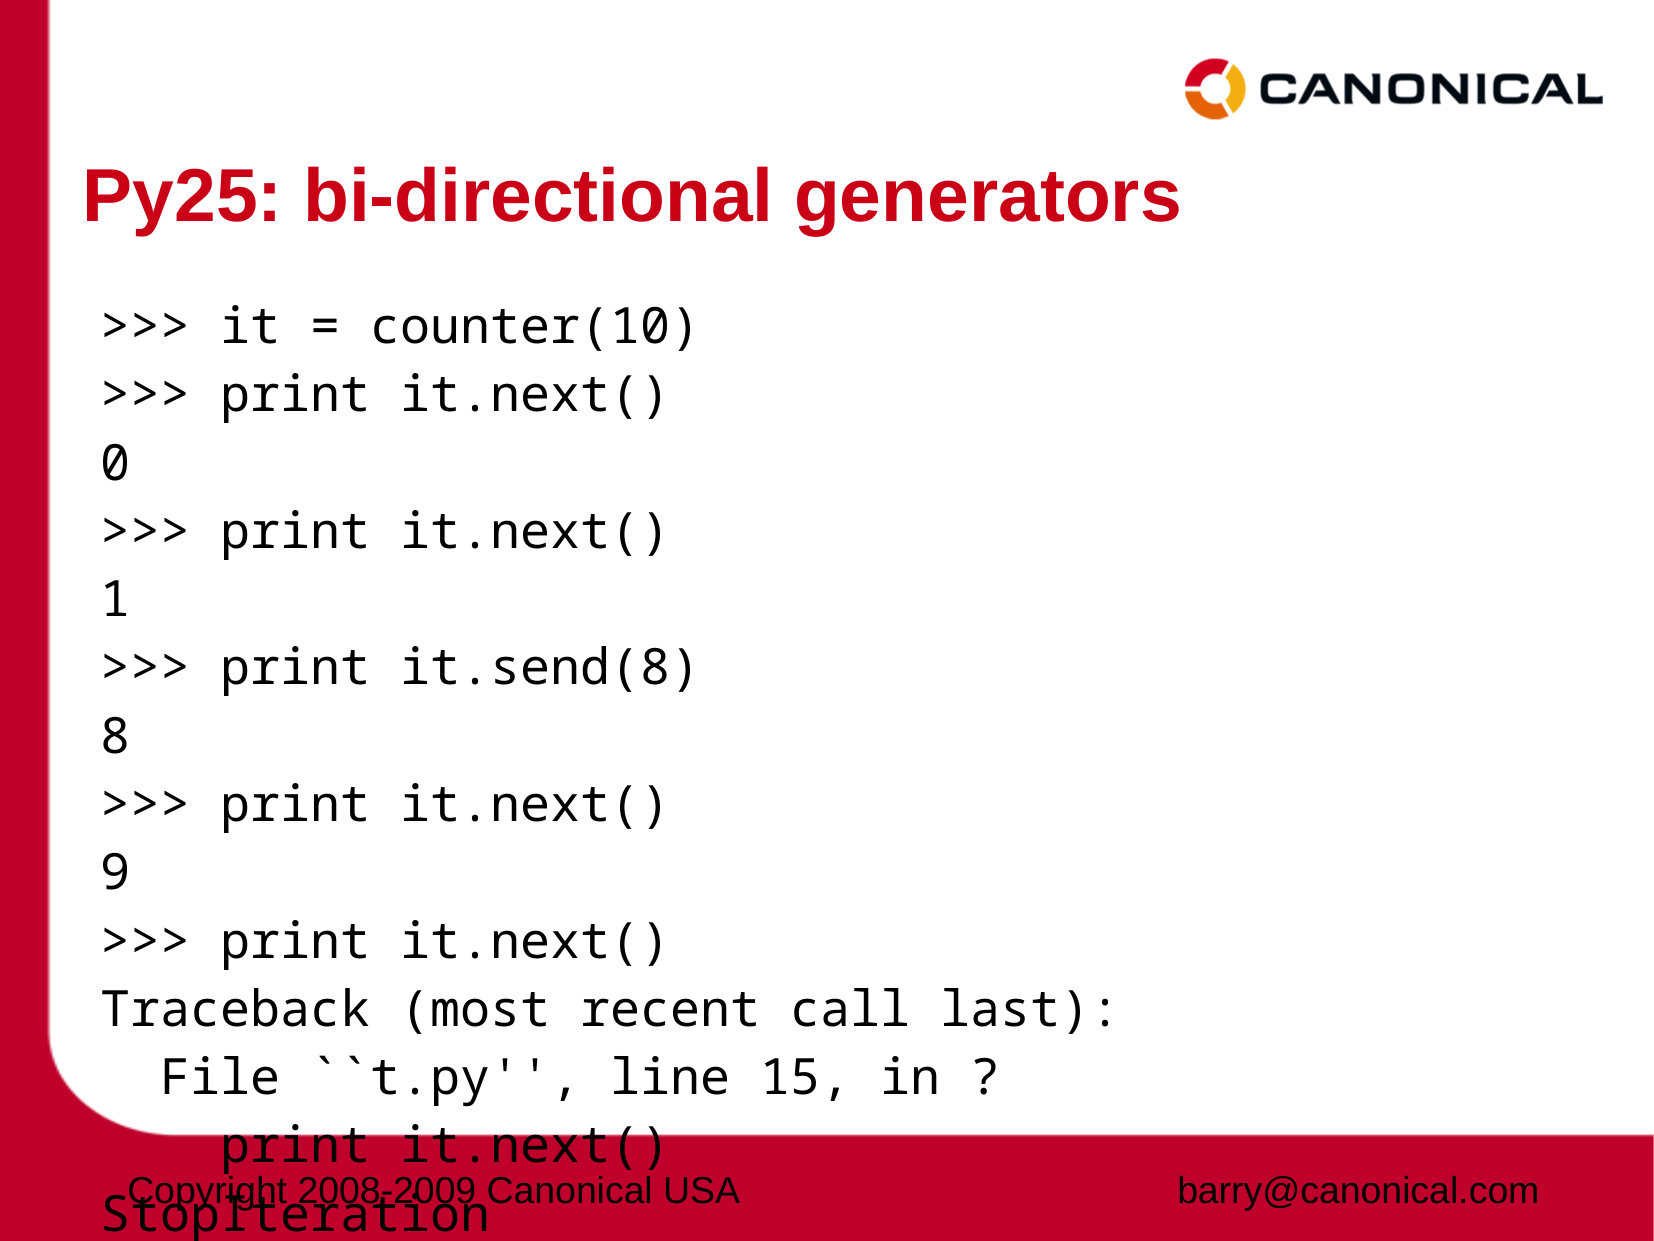

# Py25: bi-directional generators
>>> it = counter(10)
>>> print it.next()
0
>>> print it.next()
1
>>> print it.send(8)
8
>>> print it.next()
9
>>> print it.next()
Traceback (most recent call last):
 File ``t.py'', line 15, in ?
 print it.next()
StopIteration